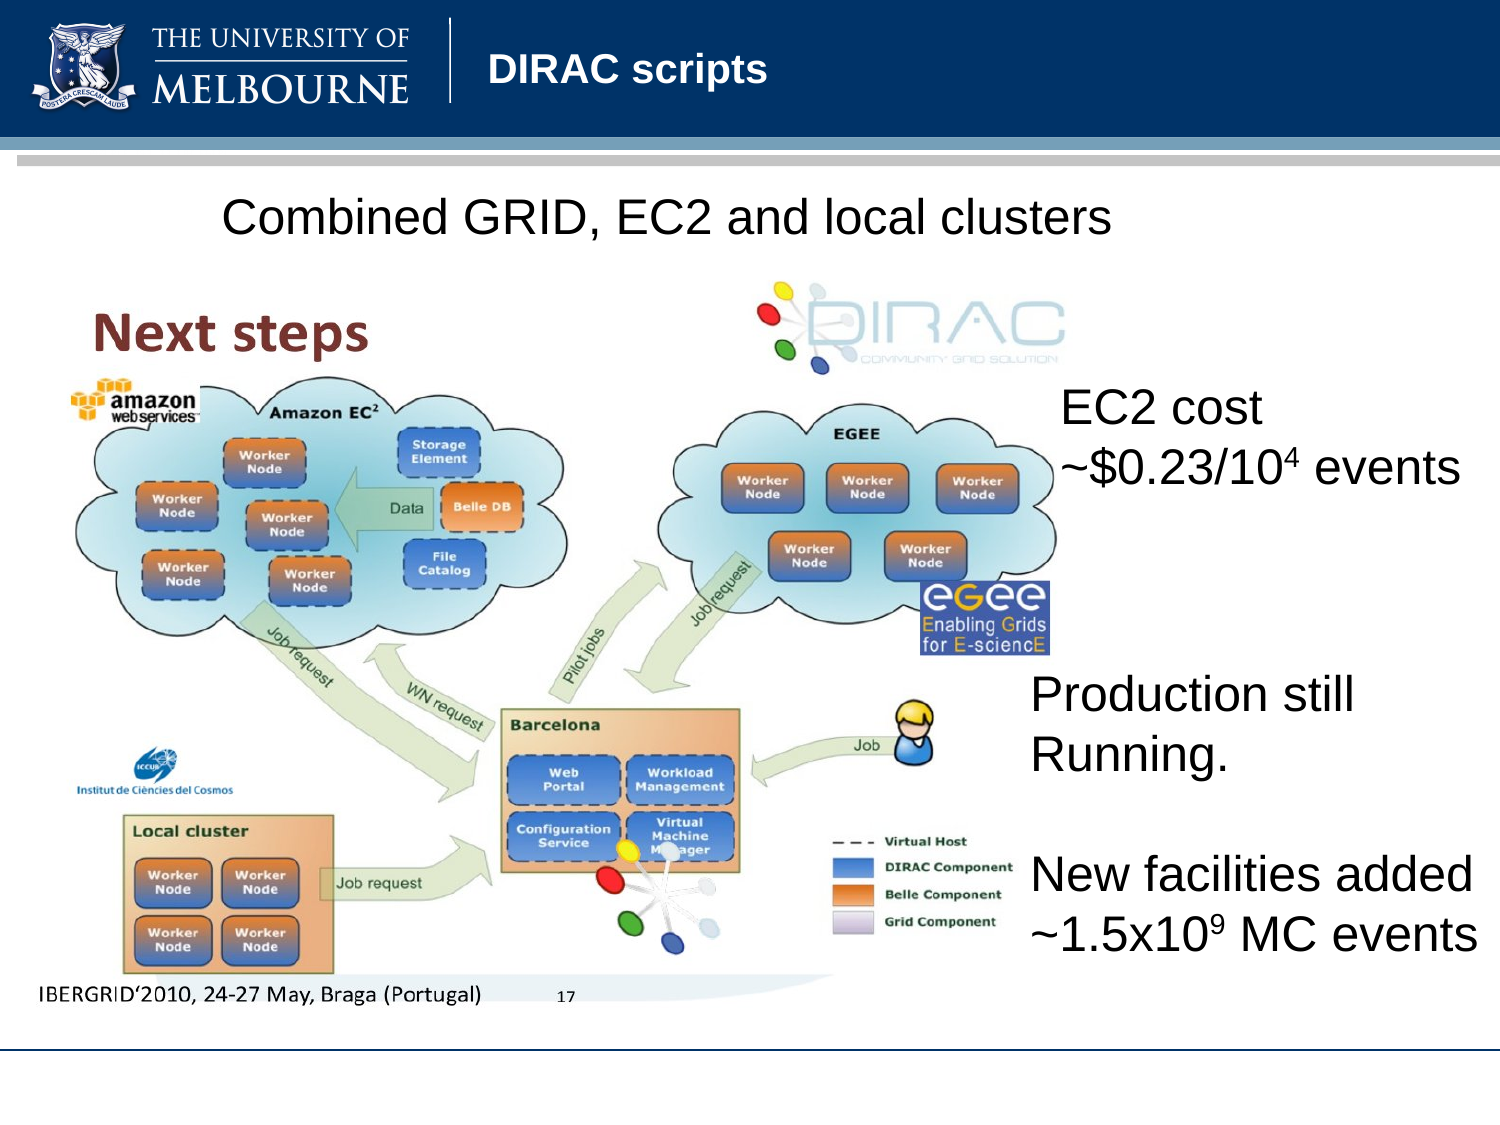

# DIRAC scripts
Combined GRID, EC2 and local clusters
EC2 cost
~$0.23/104 events
Production still
Running.
New facilities added
~1.5x109 MC events